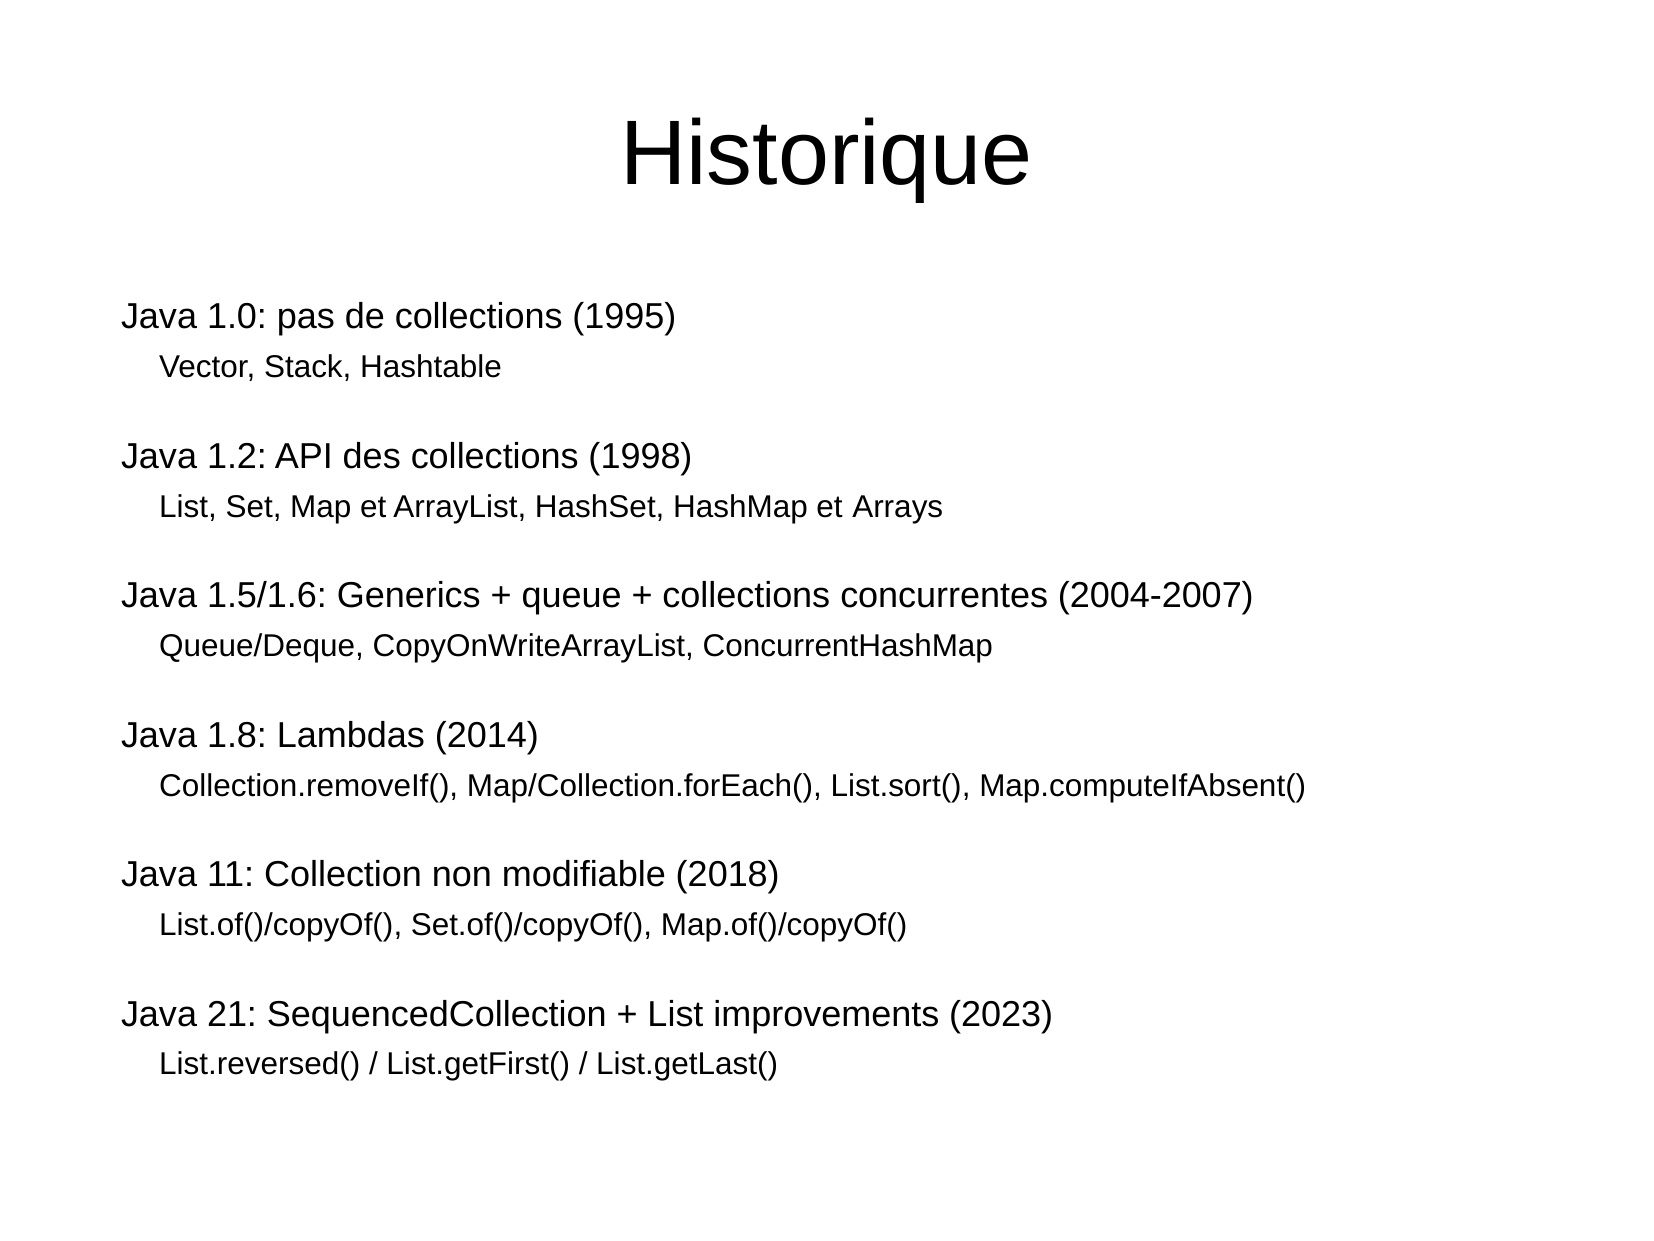

# Historique
Java 1.0: pas de collections (1995)
Vector, Stack, Hashtable
Java 1.2: API des collections (1998)
List, Set, Map et ArrayList, HashSet, HashMap et Arrays
Java 1.5/1.6: Generics + queue + collections concurrentes (2004-2007)
Queue/Deque, CopyOnWriteArrayList, ConcurrentHashMap
Java 1.8: Lambdas (2014)
Collection.removeIf(), Map/Collection.forEach(), List.sort(), Map.computeIfAbsent()
Java 11: Collection non modifiable (2018)
List.of()/copyOf(), Set.of()/copyOf(), Map.of()/copyOf()
Java 21: SequencedCollection + List improvements (2023)
List.reversed() / List.getFirst() / List.getLast()